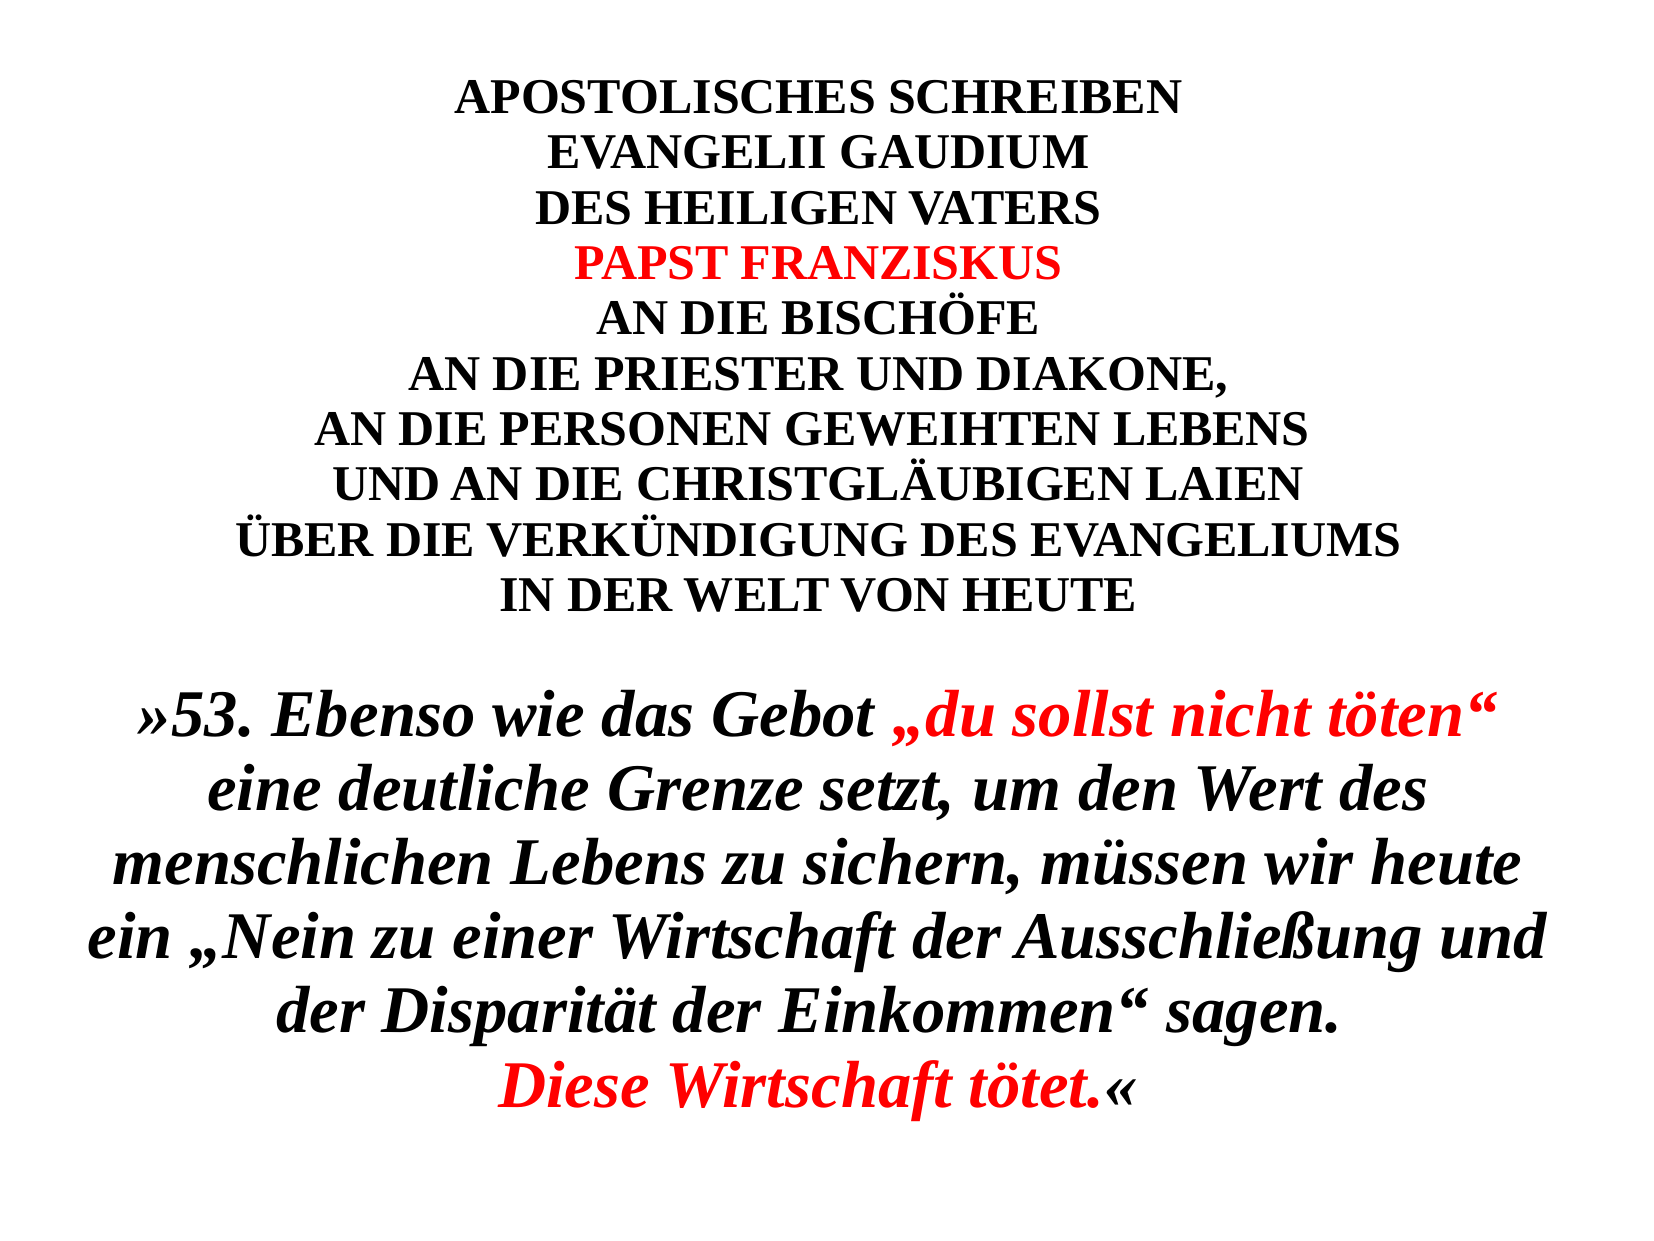

APOSTOLISCHES SCHREIBEN
EVANGELII GAUDIUM
DES HEILIGEN VATERS
PAPST FRANZISKUS
AN DIE BISCHÖFE
AN DIE PRIESTER UND DIAKONE,
AN DIE PERSONEN GEWEIHTEN LEBENS
UND AN DIE CHRISTGLÄUBIGEN LAIEN
ÜBER DIE VERKÜNDIGUNG DES EVANGELIUMS
IN DER WELT VON HEUTE
»53. Ebenso wie das Gebot „du sollst nicht töten“ eine deutliche Grenze setzt, um den Wert des menschlichen Lebens zu sichern, müssen wir heute ein „Nein zu einer Wirtschaft der Ausschließung und der Disparität der Einkommen“ sagen.
Diese Wirtschaft tötet.«